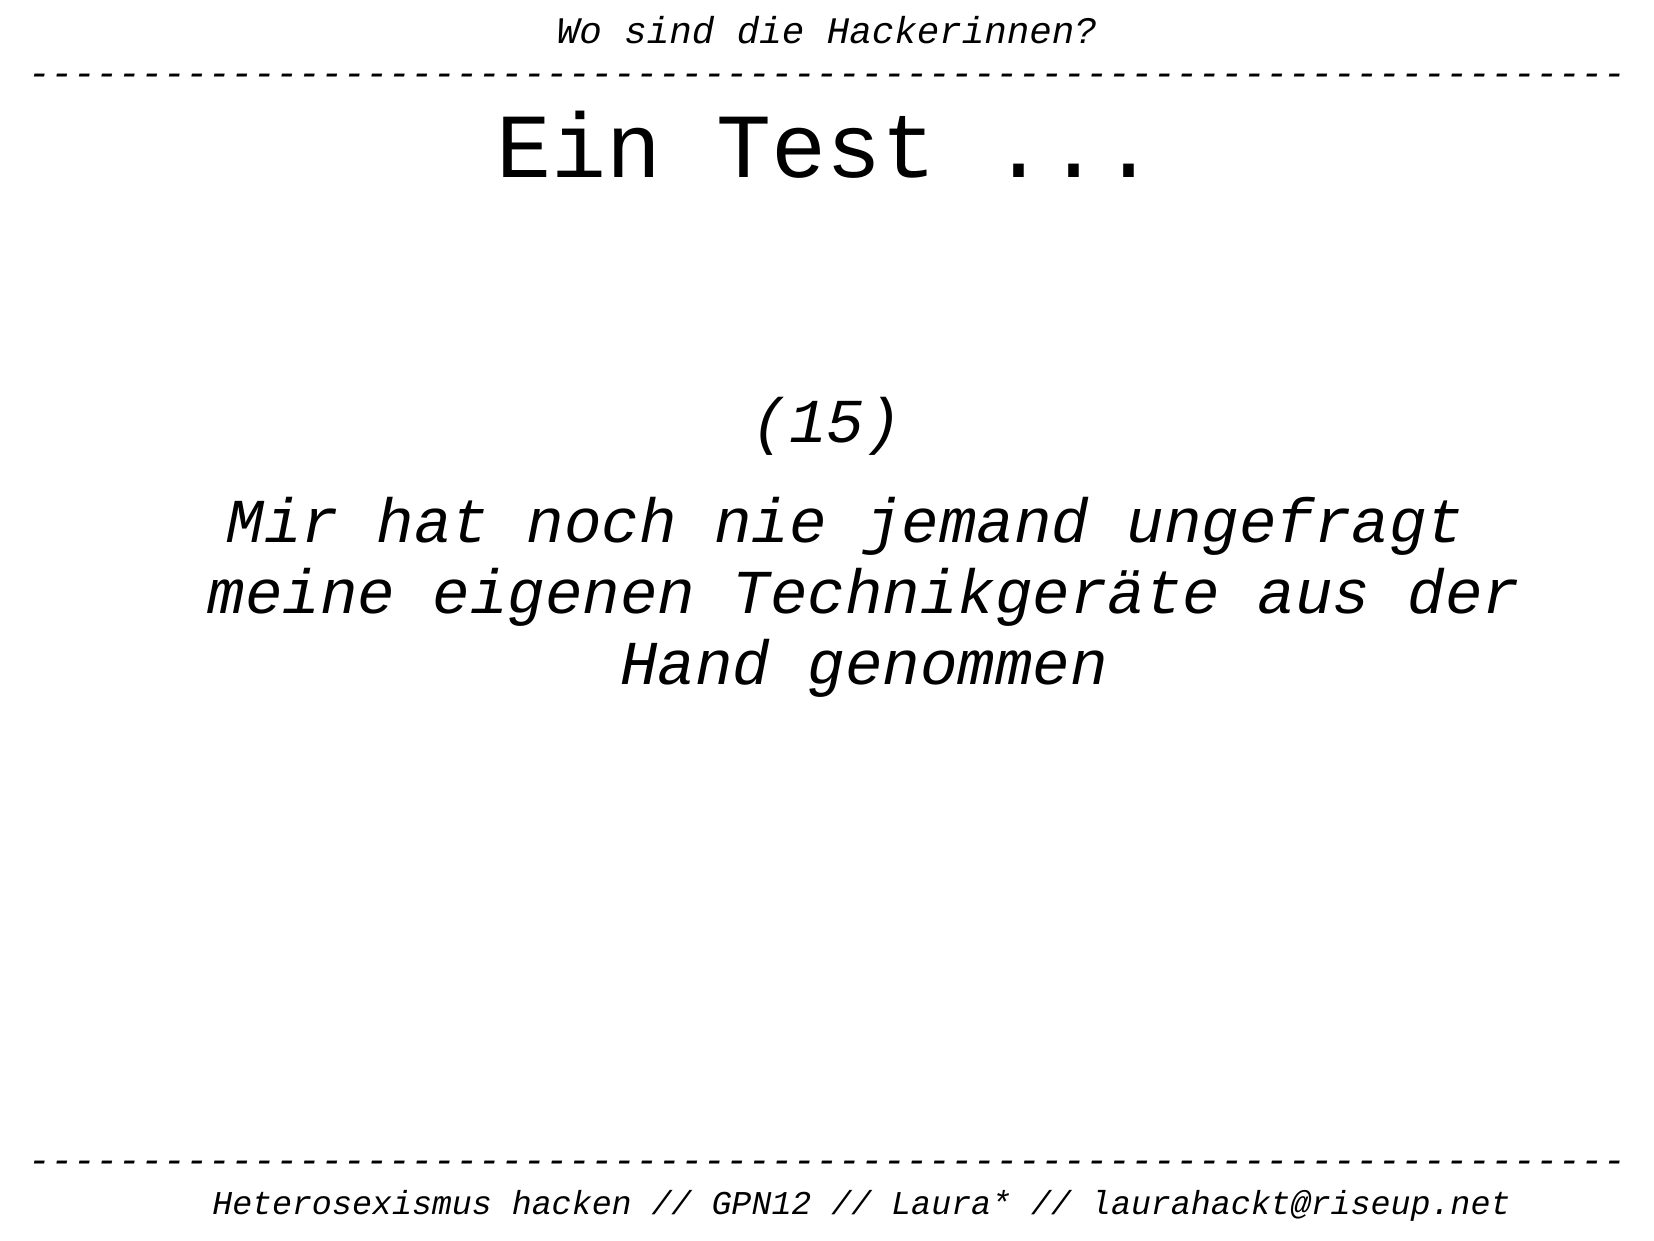

Wo sind die Hackerinnen?
-----------------------------------------------------------------------
# Ein Test ...
(15)
Mir hat noch nie jemand ungefragt meine eigenen Technikgeräte aus der Hand genommen
-----------------------------------------------------------------------
Heterosexismus hacken // GPN12 // Laura* // laurahackt@riseup.net